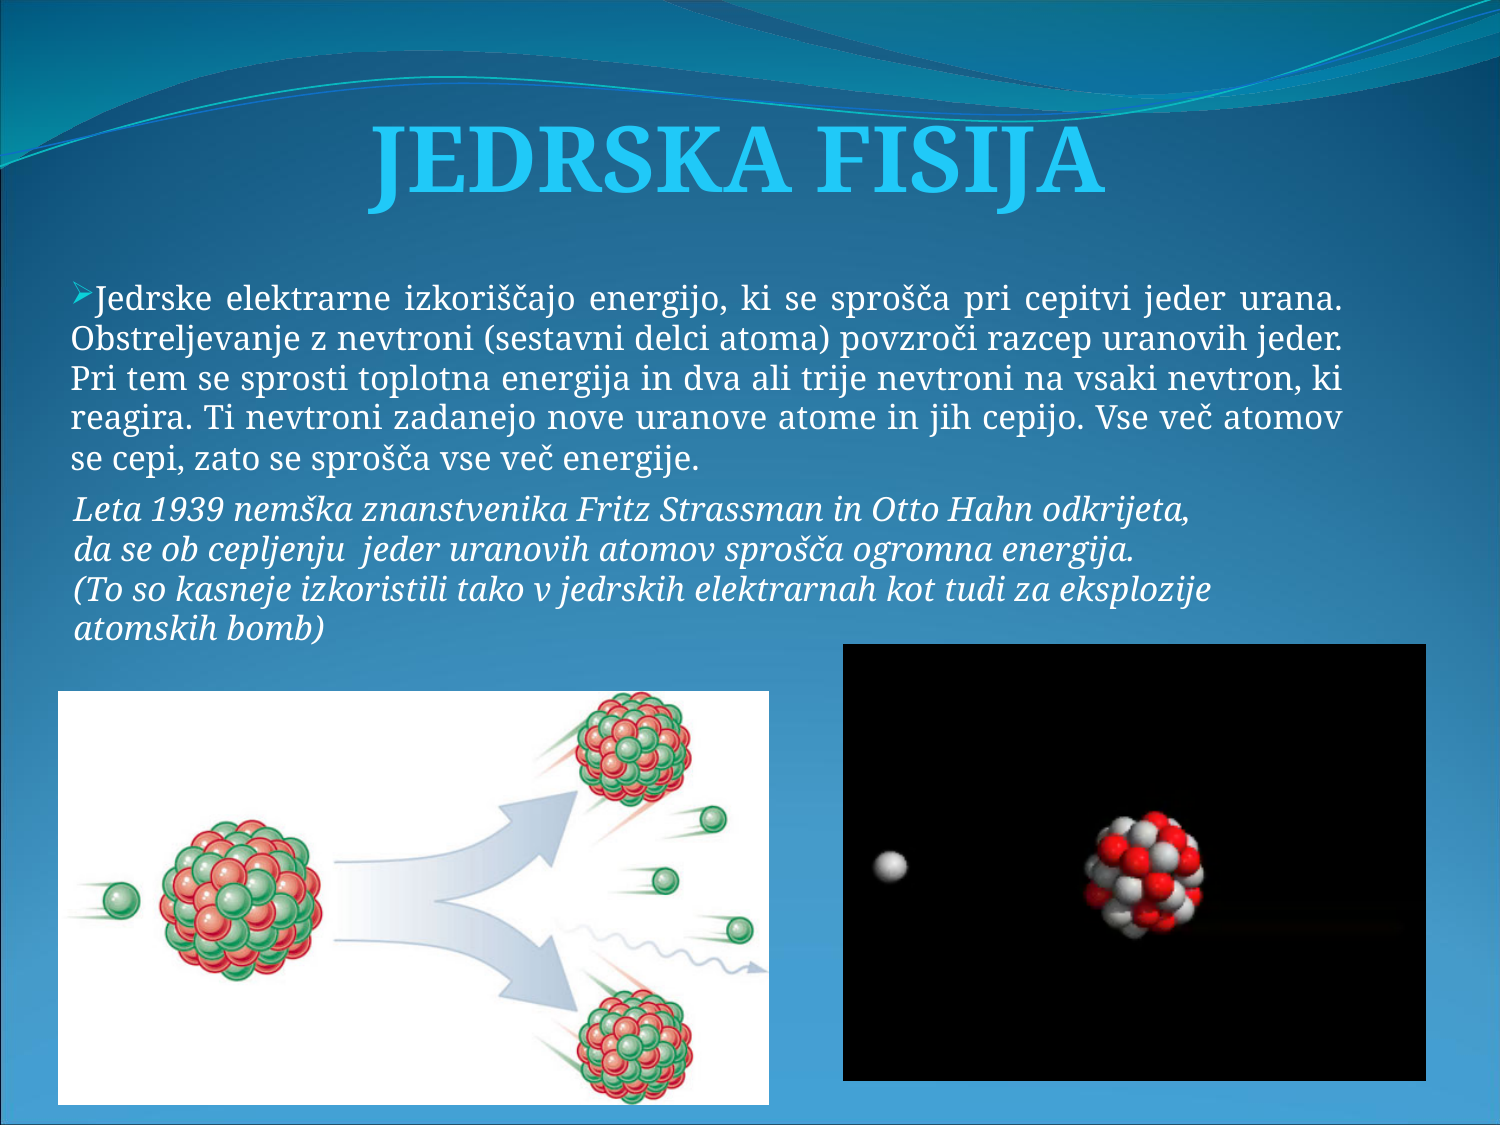

JEDRSKA FISIJA
# Jedrske elektrarne izkoriščajo energijo, ki se sprošča pri cepitvi jeder urana. Obstreljevanje z nevtroni (sestavni delci atoma) povzroči razcep uranovih jeder. Pri tem se sprosti toplotna energija in dva ali trije nevtroni na vsaki nevtron, ki reagira. Ti nevtroni zadanejo nove uranove atome in jih cepijo. Vse več atomov se cepi, zato se sprošča vse več energije.
Leta 1939 nemška znanstvenika Fritz Strassman in Otto Hahn odkrijeta, da se ob cepljenju jeder uranovih atomov sprošča ogromna energija.
(To so kasneje izkoristili tako v jedrskih elektrarnah kot tudi za eksplozije atomskih bomb)